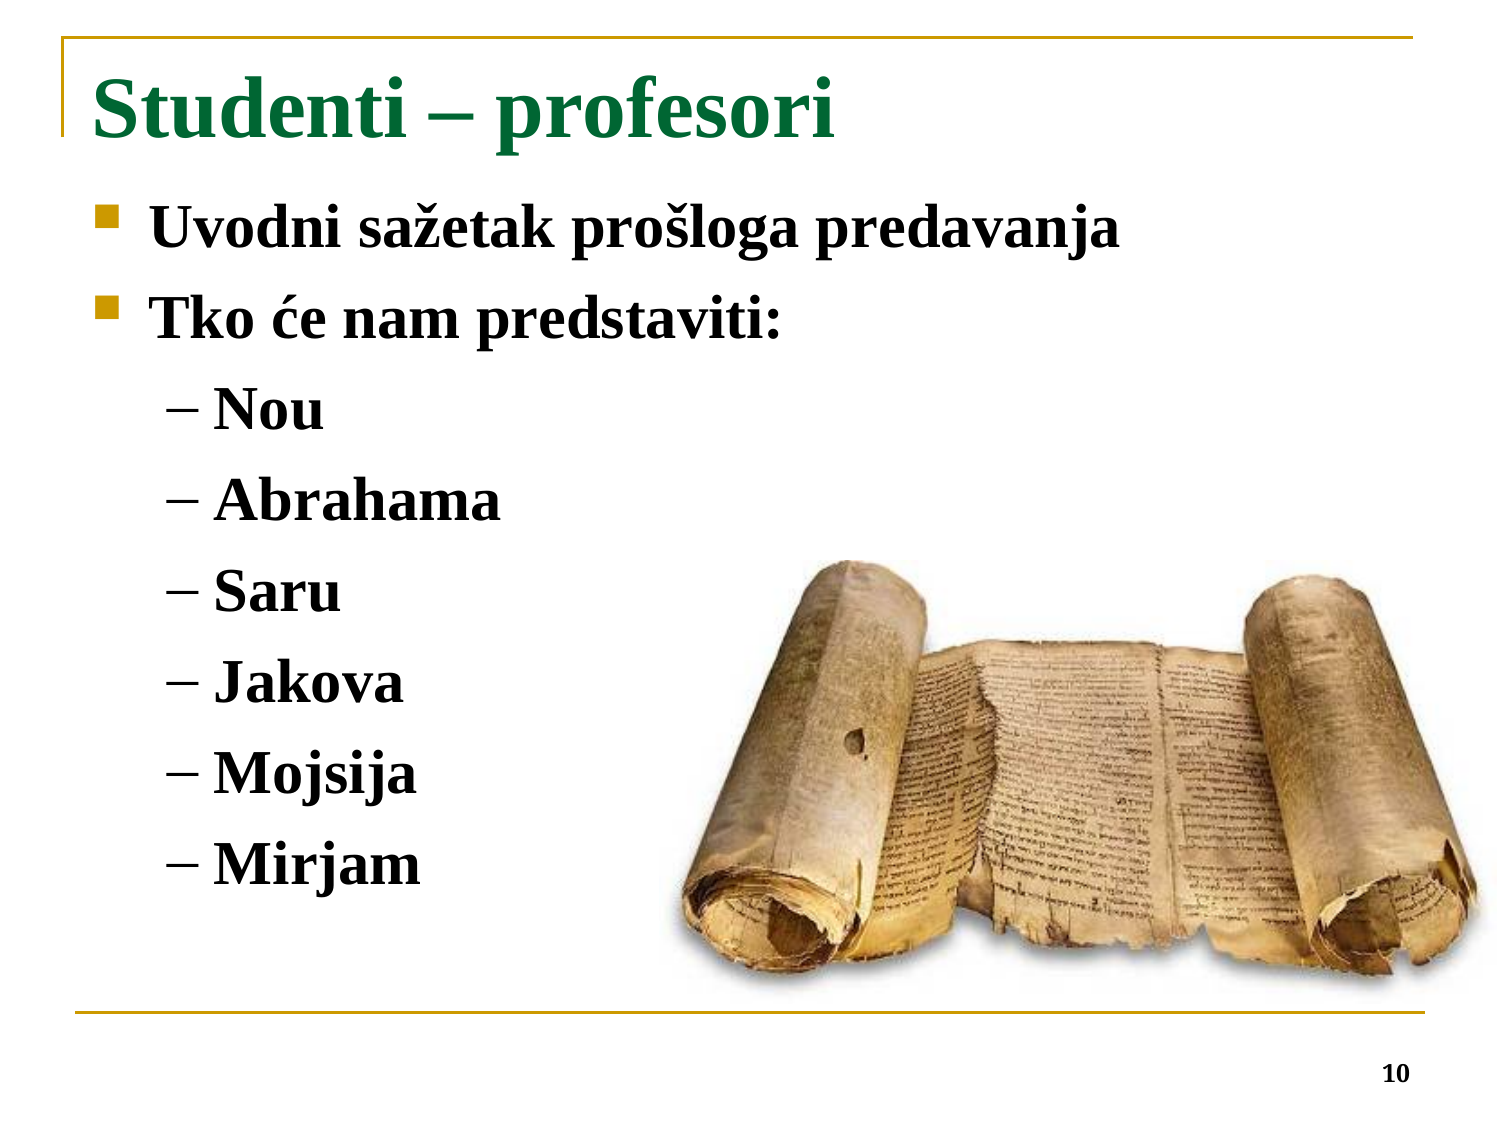

Studenti – profesori
Uvodni sažetak prošloga predavanja
Tko će nam predstaviti:
Nou
Abrahama
Saru
Jakova
Mojsija
Mirjam